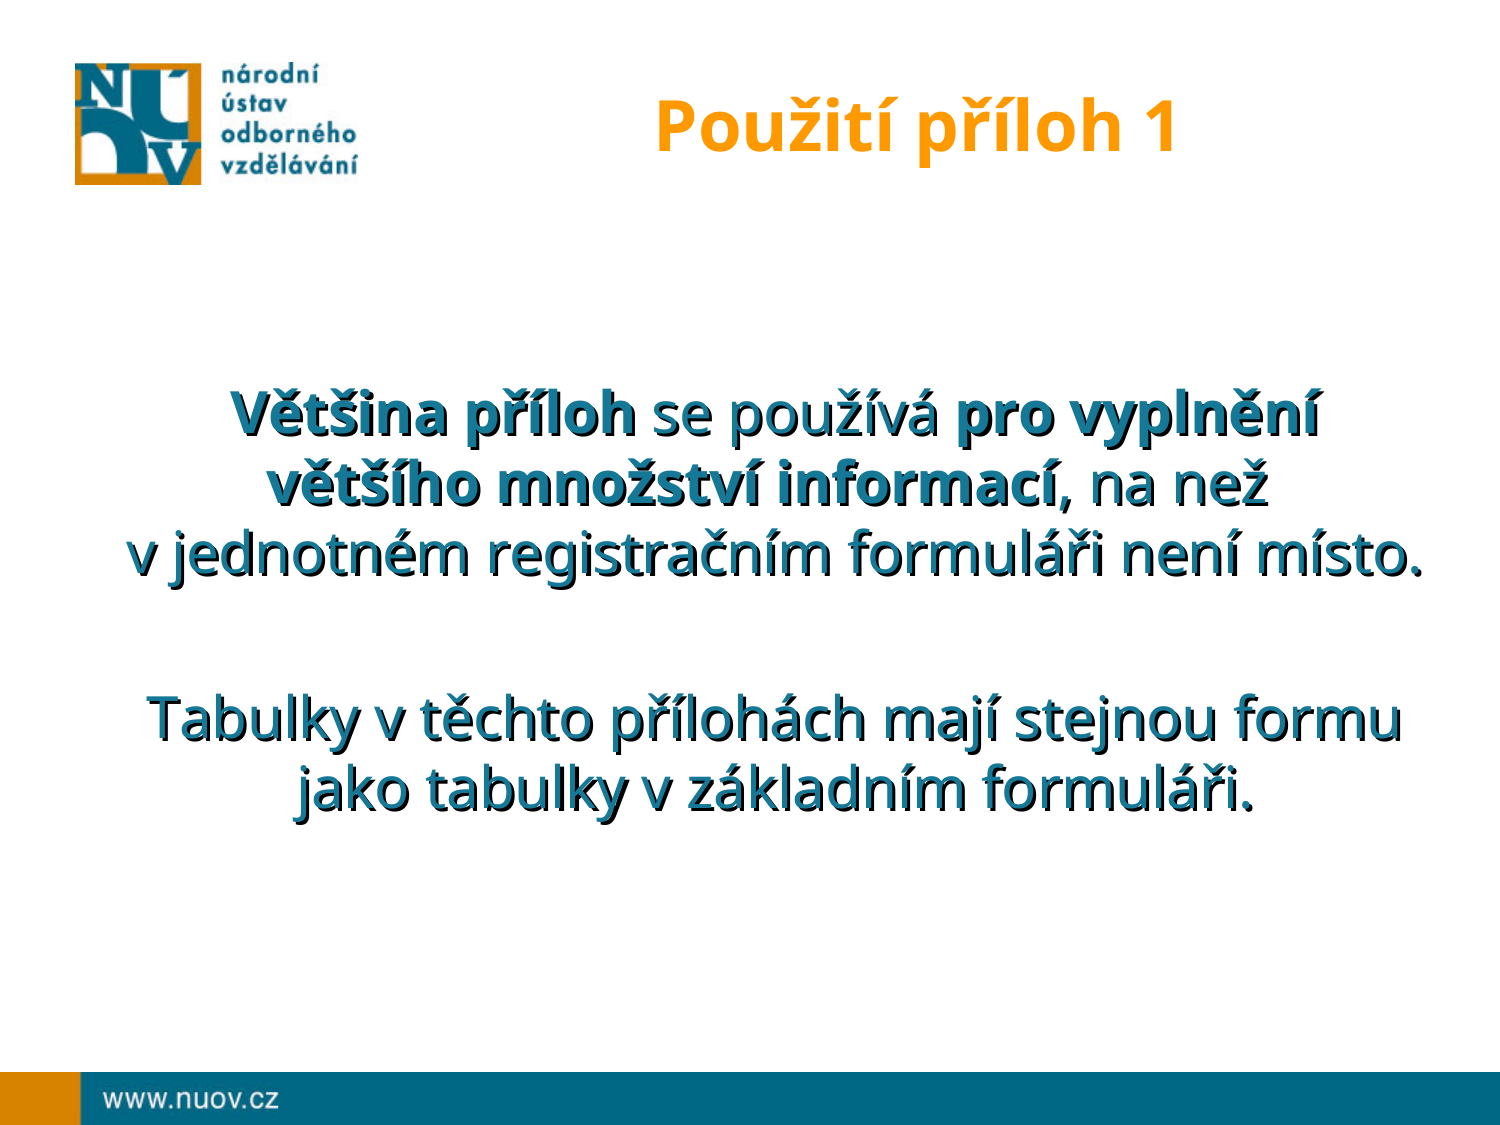

# Použití příloh 1
Většina příloh se používá pro vyplnění
většího množství informací, na než
v jednotném registračním formuláři není místo.
Tabulky v těchto přílohách mají stejnou formu
jako tabulky v základním formuláři.